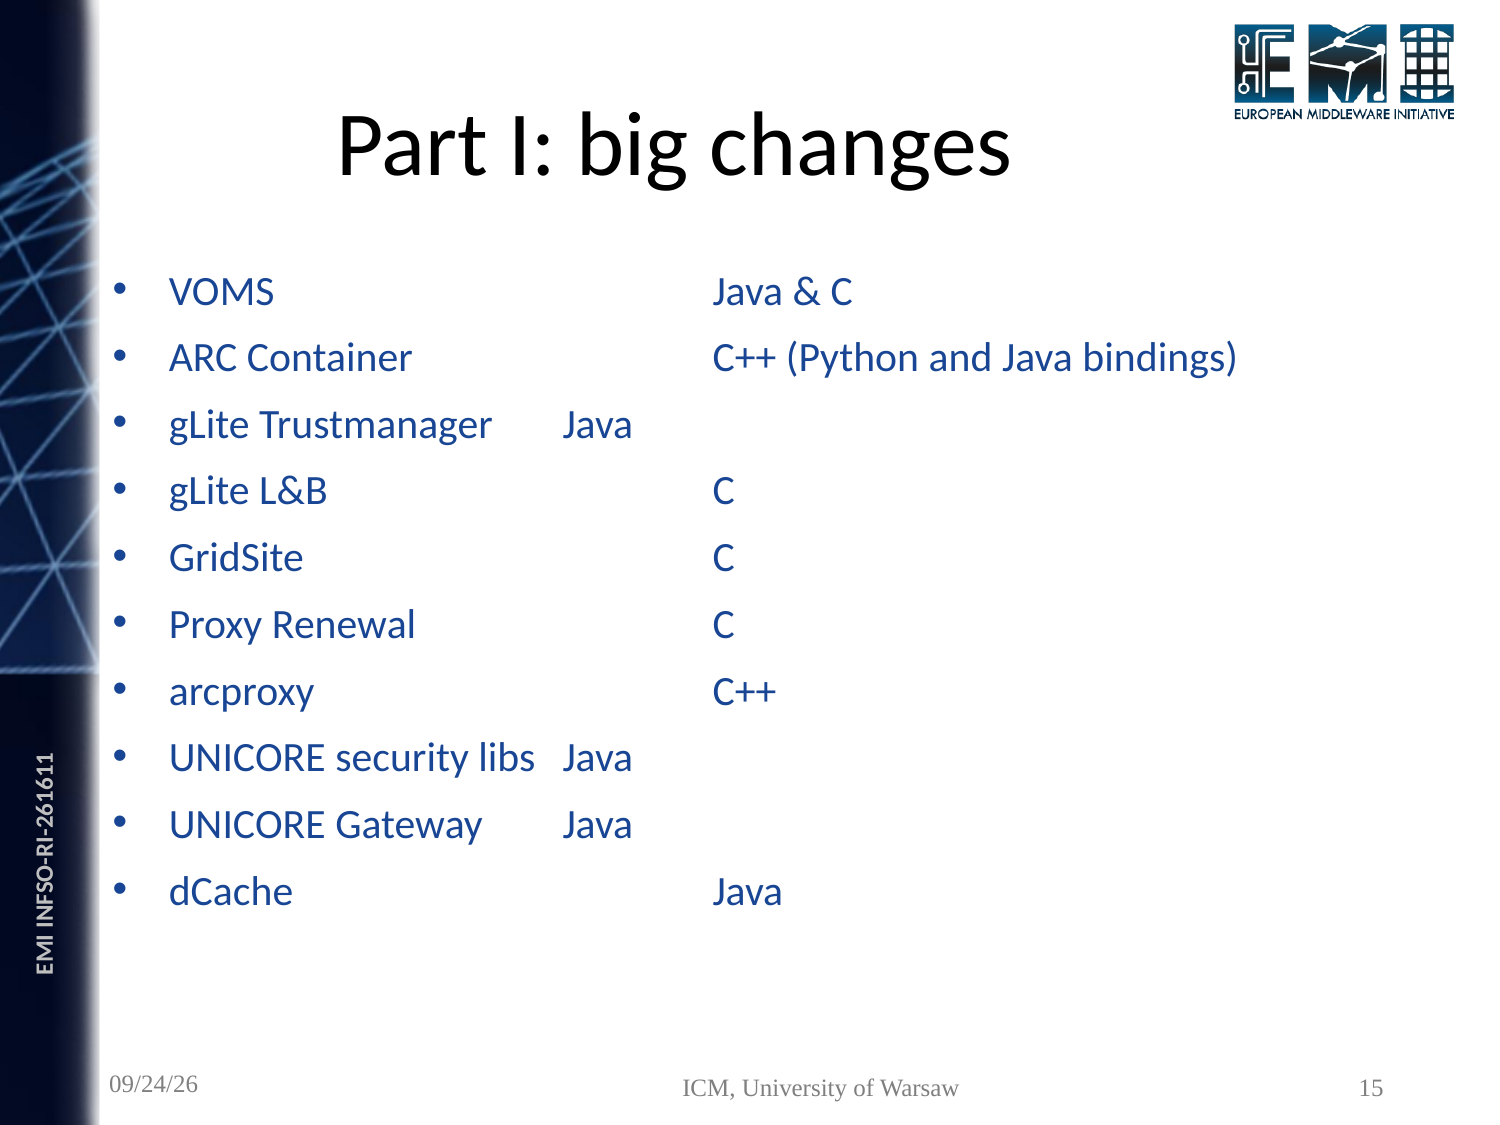

# Part I: big changes
VOMS 			Java & C
ARC Container		C++ (Python and Java bindings)
gLite Trustmanager	Java
gLite L&B			C
GridSite			C
Proxy Renewal		C
arcproxy 			C++
UNICORE security libs 	Java
UNICORE Gateway 	Java
dCache			Java
15